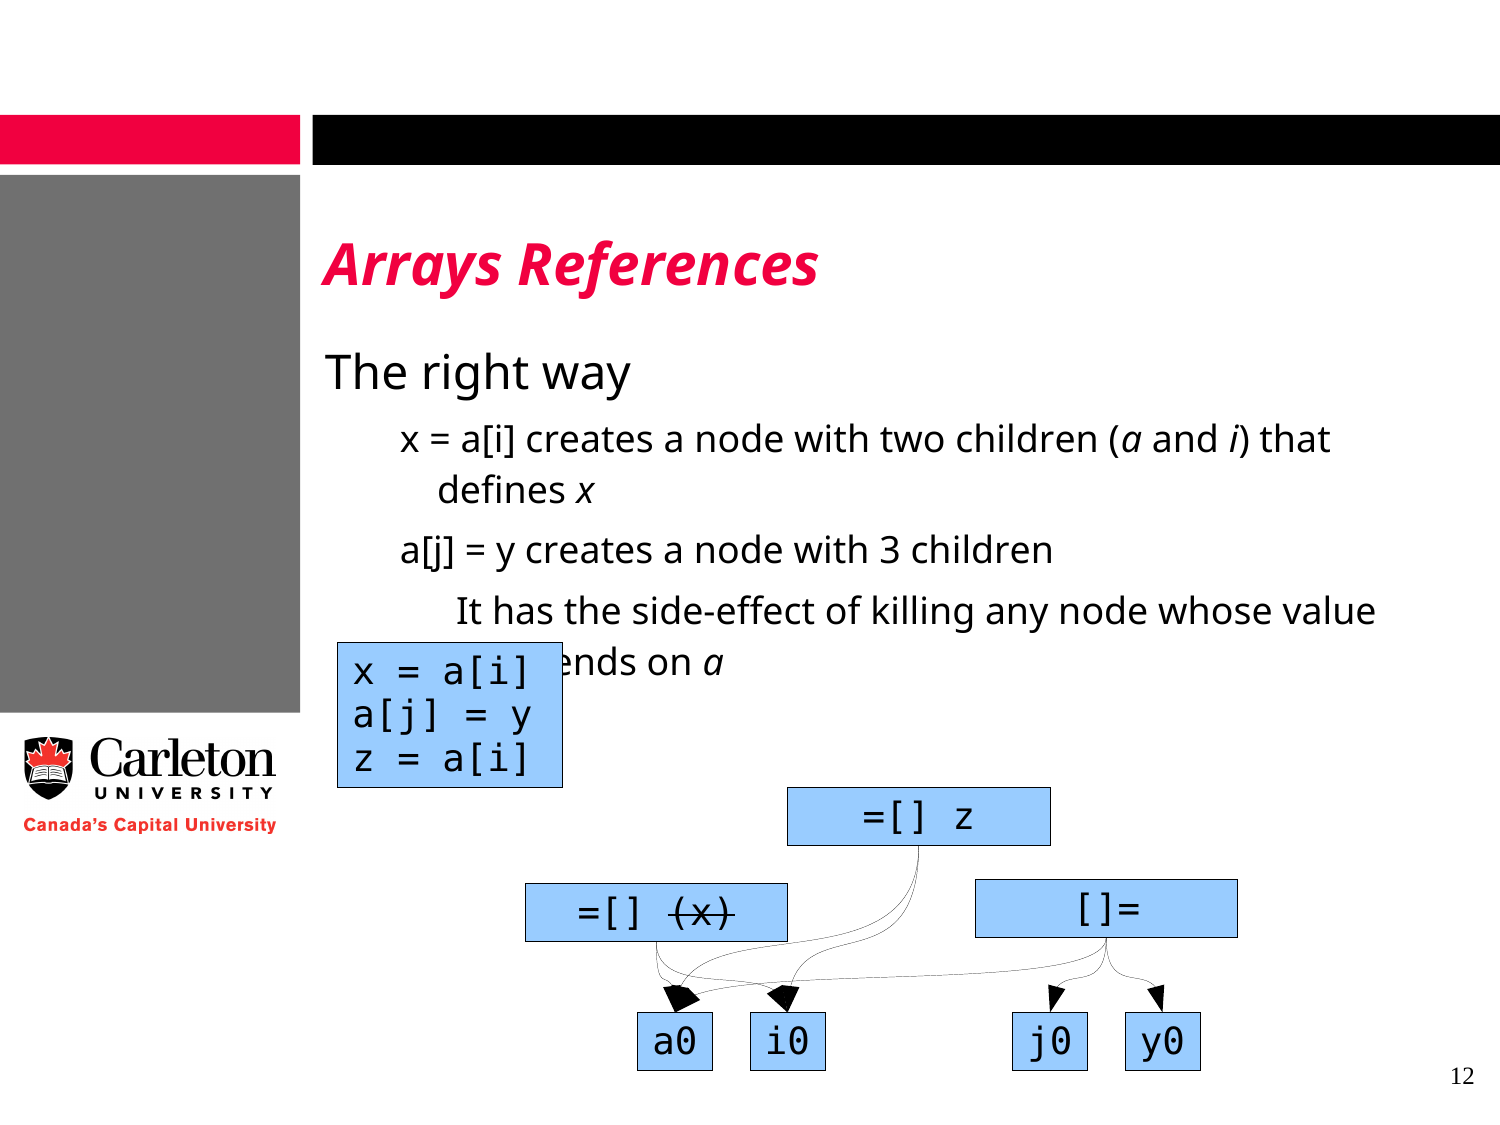

# Arrays References
The right way
x = a[i] creates a node with two children (a and i) that defines x
a[j] = y creates a node with 3 children
It has the side-effect of killing any node whose value depends on a
x = a[i]
a[j] = y
z = a[i]
=[] z
[]=
=[] (x)
a0
i0
j0
y0
12